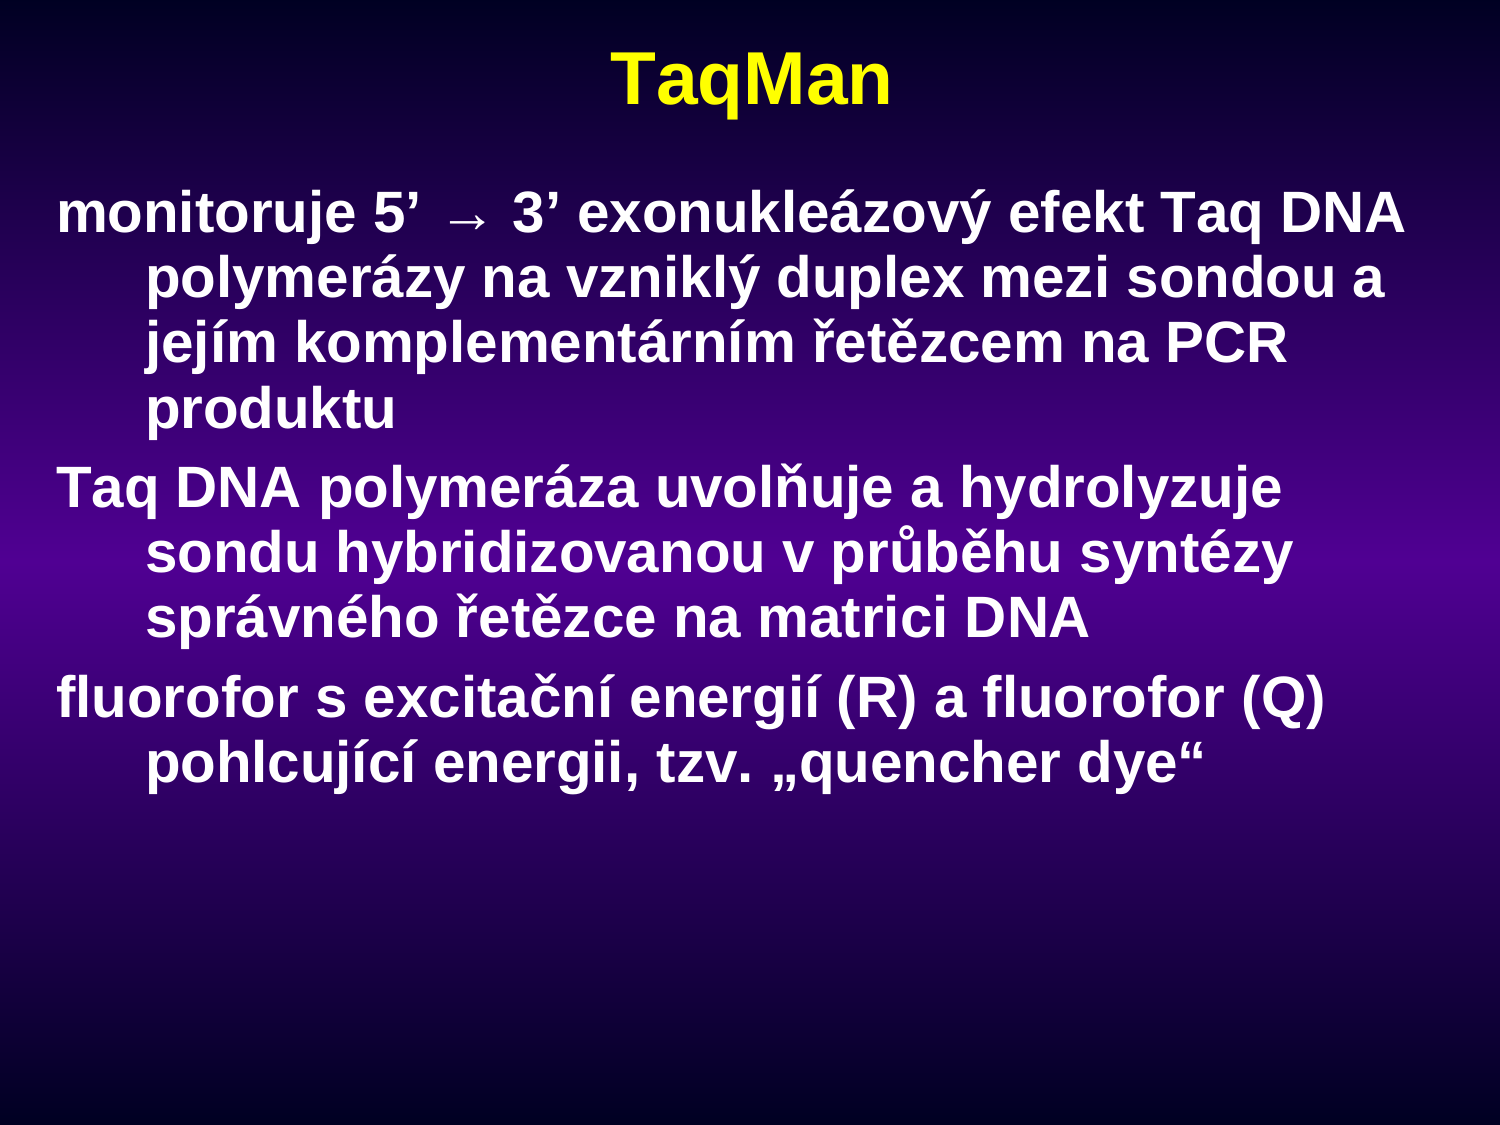

# TaqMan
monitoruje 5’ → 3’ exonukleázový efekt Taq DNA polymerázy na vzniklý duplex mezi sondou a jejím komplementárním řetězcem na PCR produktu
Taq DNA polymeráza uvolňuje a hydrolyzuje sondu hybridizovanou v průběhu syntézy správného řetězce na matrici DNA
fluorofor s excitační energií (R) a fluorofor (Q) pohlcující energii, tzv. „quencher dye“